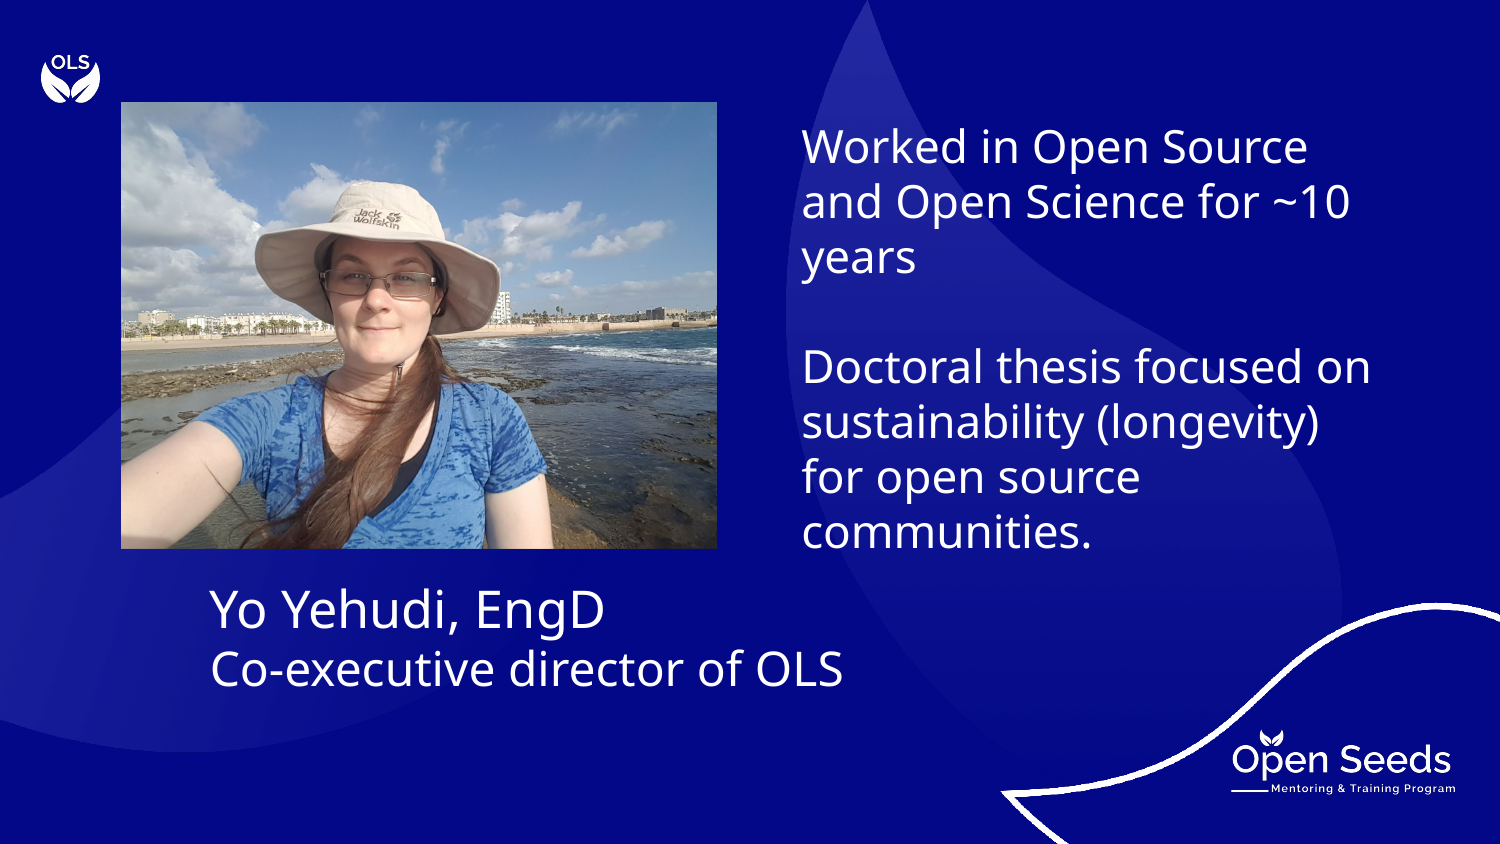

# Worked in Open Source and Open Science for ~10 years
Doctoral thesis focused on sustainability (longevity) for open source communities.
Yo Yehudi, EngD
Co-executive director of OLS
open seeds
mentoring & training program